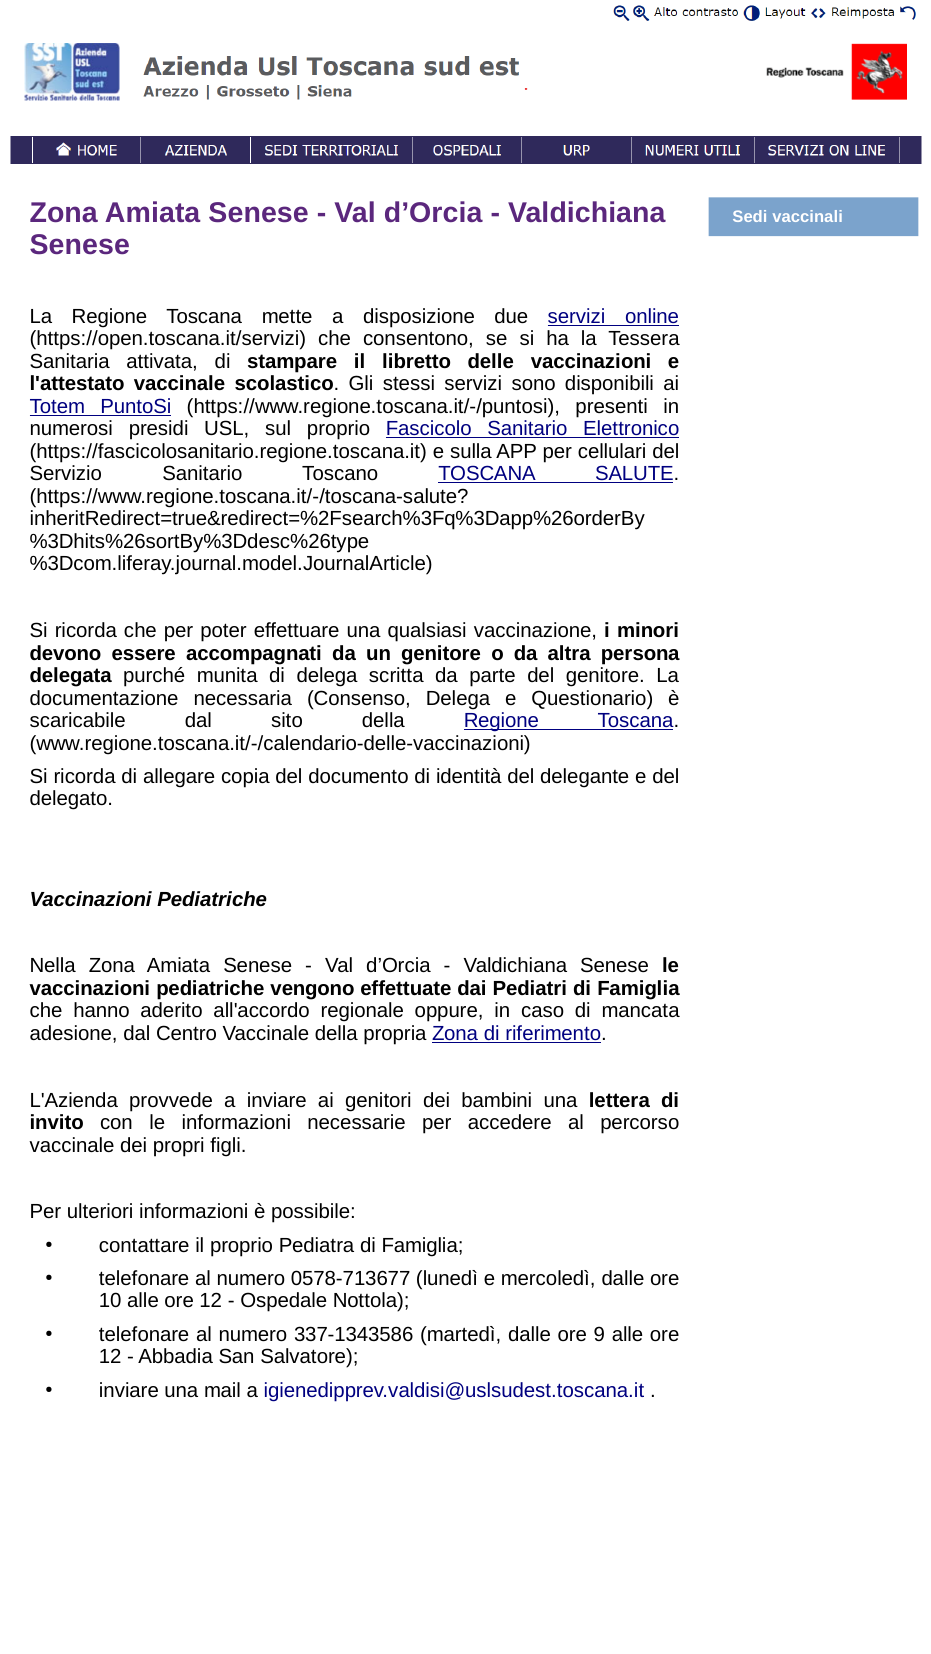

# Zona Amiata Senese - Val d’Orcia - Valdichiana Senese
La Regione Toscana mette a disposizione due servizi online (https://open.toscana.it/servizi) che consentono, se si ha la Tessera Sanitaria attivata, di stampare il libretto delle vaccinazioni e l'attestato vaccinale scolastico. Gli stessi servizi sono disponibili ai Totem PuntoSi (https://www.regione.toscana.it/-/puntosi), presenti in numerosi presidi USL, sul proprio Fascicolo Sanitario Elettronico (https://fascicolosanitario.regione.toscana.it) e sulla APP per cellulari del Servizio Sanitario Toscano TOSCANA SALUTE. (https://www.regione.toscana.it/-/toscana-salute?inheritRedirect=true&redirect=%2Fsearch%3Fq%3Dapp%26orderBy%3Dhits%26sortBy%3Ddesc%26type%3Dcom.liferay.journal.model.JournalArticle)
Si ricorda che per poter effettuare una qualsiasi vaccinazione, i minori devono essere accompagnati da un genitore o da altra persona delegata purché munita di delega scritta da parte del genitore. La documentazione necessaria (Consenso, Delega e Questionario) è scaricabile dal sito della Regione Toscana. (www.regione.toscana.it/-/calendario-delle-vaccinazioni)
Si ricorda di allegare copia del documento di identità del delegante e del delegato.
Vaccinazioni Pediatriche
Nella Zona Amiata Senese - Val d’Orcia - Valdichiana Senese le vaccinazioni pediatriche vengono effettuate dai Pediatri di Famiglia che hanno aderito all'accordo regionale oppure, in caso di mancata adesione, dal Centro Vaccinale della propria Zona di riferimento.
L'Azienda provvede a inviare ai genitori dei bambini una lettera di invito con le informazioni necessarie per accedere al percorso vaccinale dei propri figli.
Per ulteriori informazioni è possibile:
contattare il proprio Pediatra di Famiglia;
telefonare al numero 0578-713677 (lunedì e mercoledì, dalle ore 10 alle ore 12 - Ospedale Nottola);
telefonare al numero 337-1343586 (martedì, dalle ore 9 alle ore 12 - Abbadia San Salvatore);
inviare una mail a igienedipprev.valdisi@uslsudest.toscana.it .
Sedi vaccinali